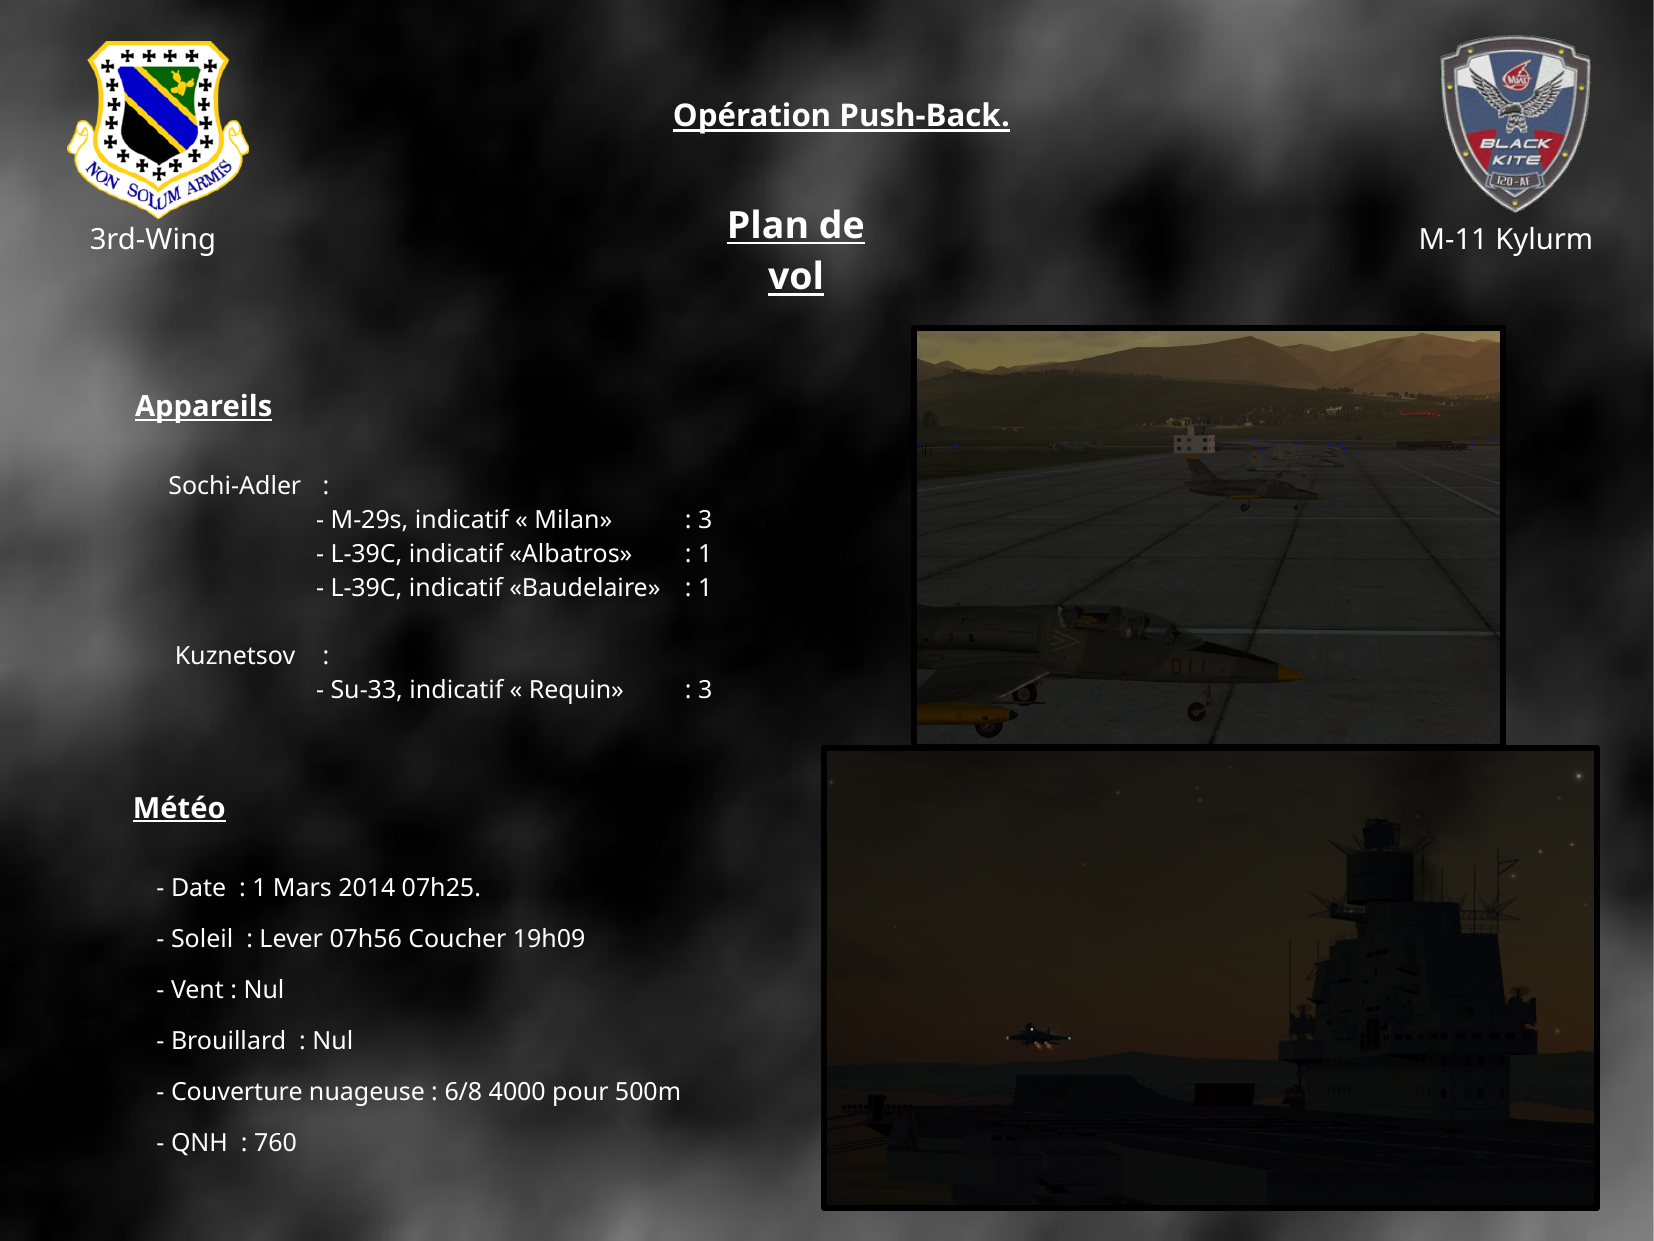

# Opération Push-Back. 3rd-Wing																	M-11 Kylurm
Plan de vol
Appareils
Sochi-Adler	 :
		- M-29s, indicatif « Milan» 	: 3
		- L-39C, indicatif «Albatros»	: 1
		- L-39C, indicatif «Baudelaire»	: 1
 Kuznetsov	 :
		- Su-33, indicatif « Requin»  	: 3
Météo
- Date  : 1 Mars 2014 07h25.
- Soleil  : Lever 07h56 Coucher 19h09
- Vent : Nul
- Brouillard  : Nul
- Couverture nuageuse : 6/8 4000 pour 500m
- QNH  : 760